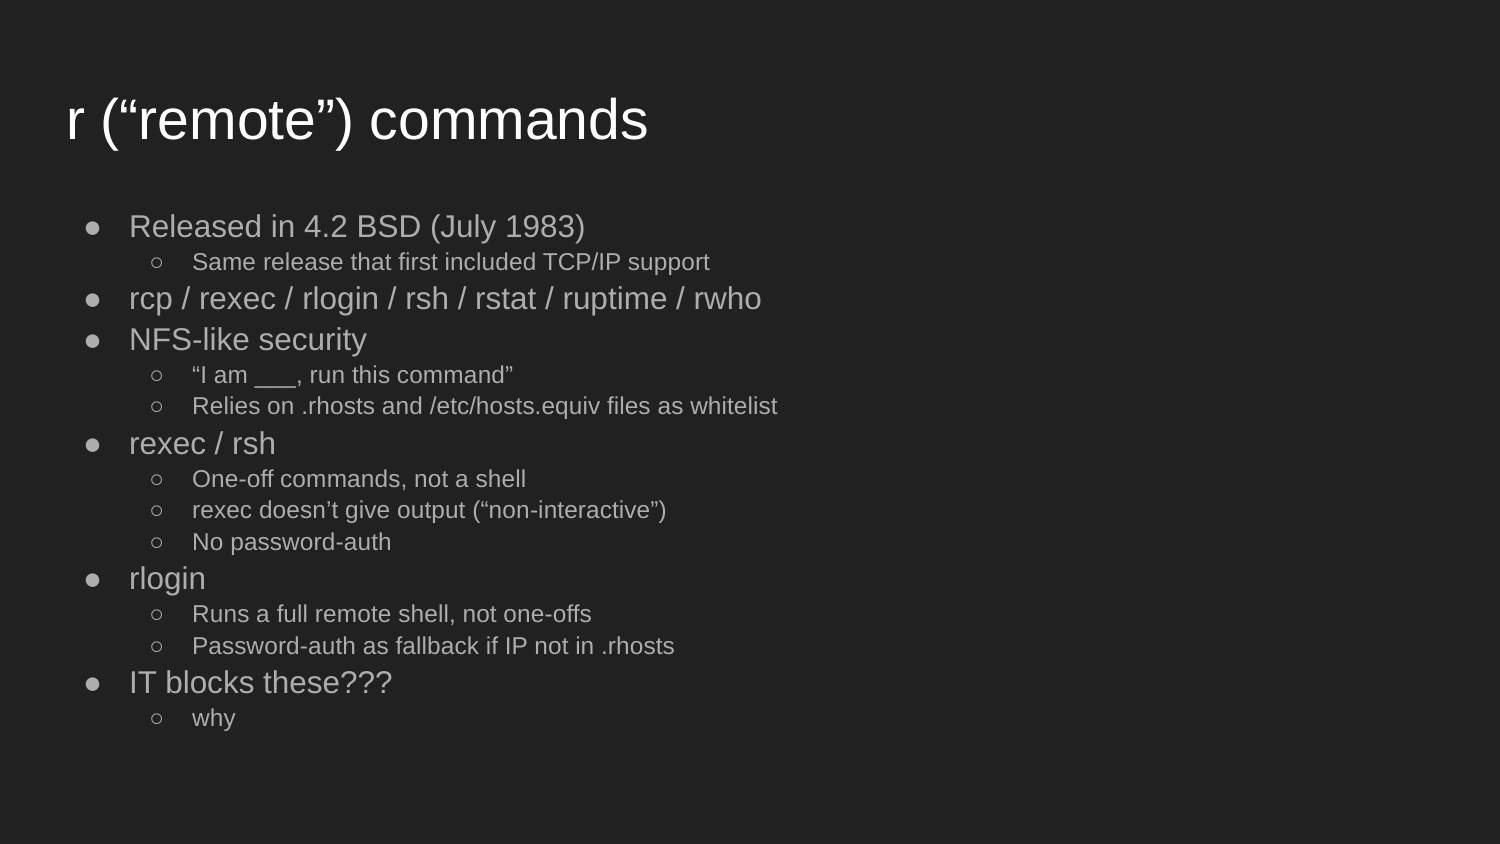

# r (“remote”) commands
Released in 4.2 BSD (July 1983)
Same release that first included TCP/IP support
rcp / rexec / rlogin / rsh / rstat / ruptime / rwho
NFS-like security
“I am ___, run this command”
Relies on .rhosts and /etc/hosts.equiv files as whitelist
rexec / rsh
One-off commands, not a shell
rexec doesn’t give output (“non-interactive”)
No password-auth
rlogin
Runs a full remote shell, not one-offs
Password-auth as fallback if IP not in .rhosts
IT blocks these???
why